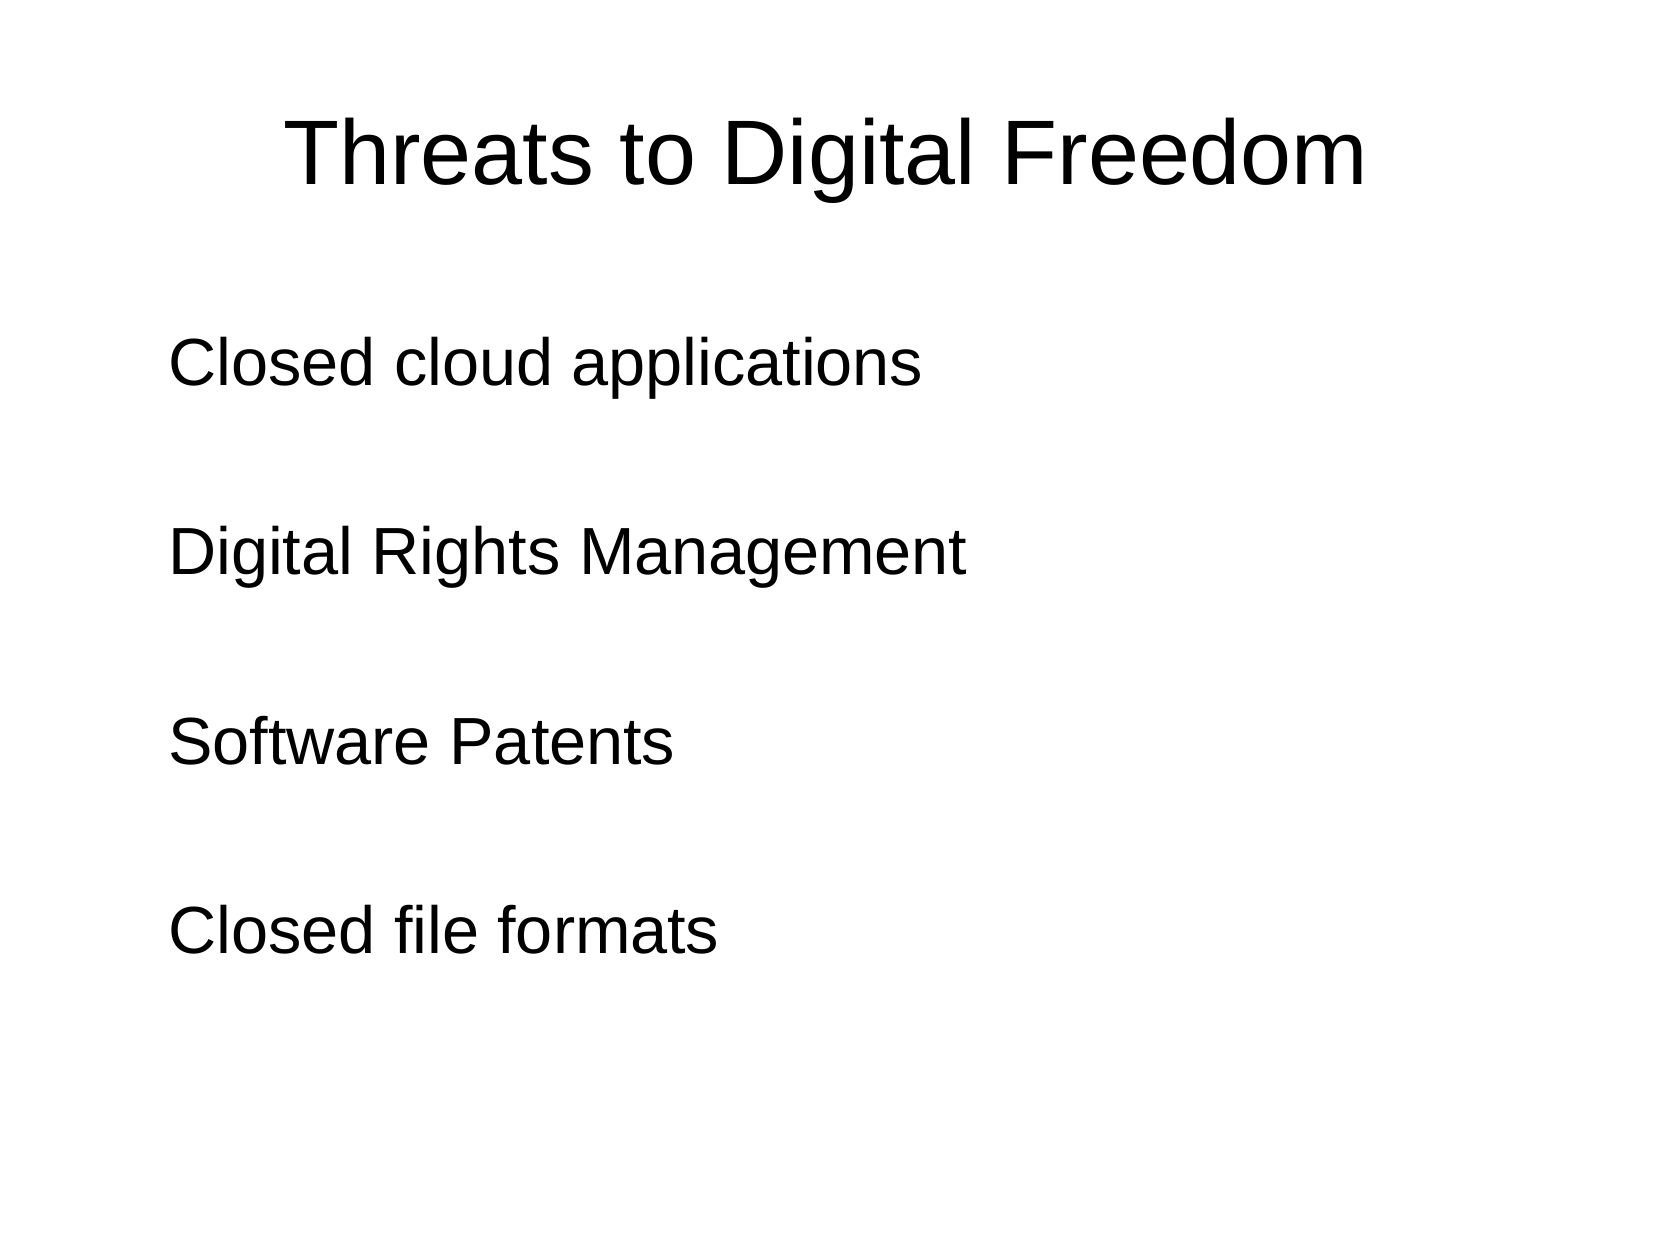

Threats to Digital Freedom
Closed cloud applications
Digital Rights Management
Software Patents
Closed file formats